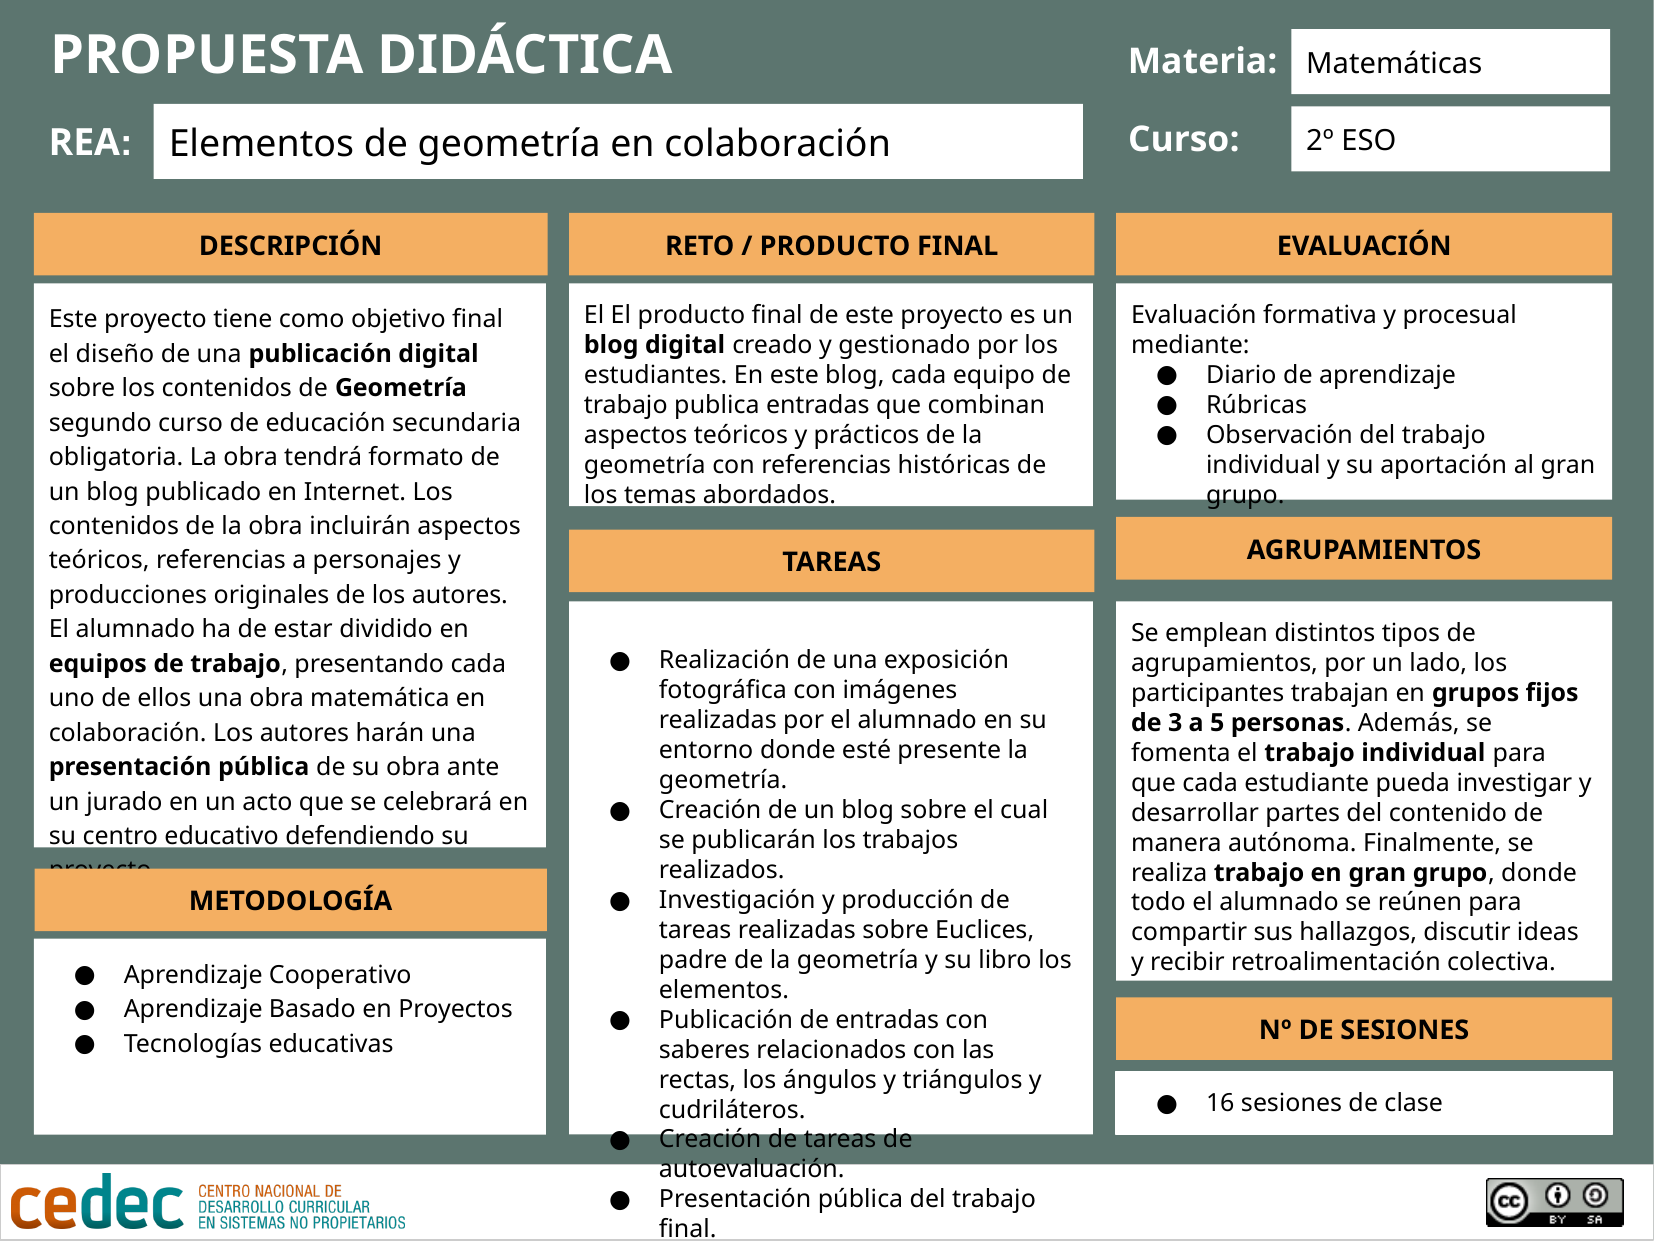

PROPUESTA DIDÁCTICA
Matemáticas
Materia:
Elementos de geometría en colaboración
2º ESO
Curso:
REA:
DESCRIPCIÓN
RETO / PRODUCTO FINAL
EVALUACIÓN
Este proyecto tiene como objetivo final el diseño de una publicación digital sobre los contenidos de Geometría segundo curso de educación secundaria obligatoria. La obra tendrá formato de un blog publicado en Internet. Los contenidos de la obra incluirán aspectos teóricos, referencias a personajes y producciones originales de los autores. El alumnado ha de estar dividido en equipos de trabajo, presentando cada uno de ellos una obra matemática en colaboración. Los autores harán una presentación pública de su obra ante un jurado en un acto que se celebrará en su centro educativo defendiendo su proyecto.
El El producto final de este proyecto es un blog digital creado y gestionado por los estudiantes. En este blog, cada equipo de trabajo publica entradas que combinan aspectos teóricos y prácticos de la geometría con referencias históricas de los temas abordados.
Evaluación formativa y procesual mediante:
Diario de aprendizaje
Rúbricas
Observación del trabajo individual y su aportación al gran grupo.
AGRUPAMIENTOS
TAREAS
Realización de una exposición fotográfica con imágenes realizadas por el alumnado en su entorno donde esté presente la geometría.
Creación de un blog sobre el cual se publicarán los trabajos realizados.
Investigación y producción de tareas realizadas sobre Euclices, padre de la geometría y su libro los elementos.
Publicación de entradas con saberes relacionados con las rectas, los ángulos y triángulos y cudriláteros.
Creación de tareas de autoevaluación.
Presentación pública del trabajo final.
Se emplean distintos tipos de agrupamientos, por un lado, los participantes trabajan en grupos fijos de 3 a 5 personas. Además, se fomenta el trabajo individual para que cada estudiante pueda investigar y desarrollar partes del contenido de manera autónoma. Finalmente, se realiza trabajo en gran grupo, donde todo el alumnado se reúnen para compartir sus hallazgos, discutir ideas y recibir retroalimentación colectiva.
METODOLOGÍA
Aprendizaje Cooperativo
Aprendizaje Basado en Proyectos
Tecnologías educativas
Nº DE SESIONES
16 sesiones de clase